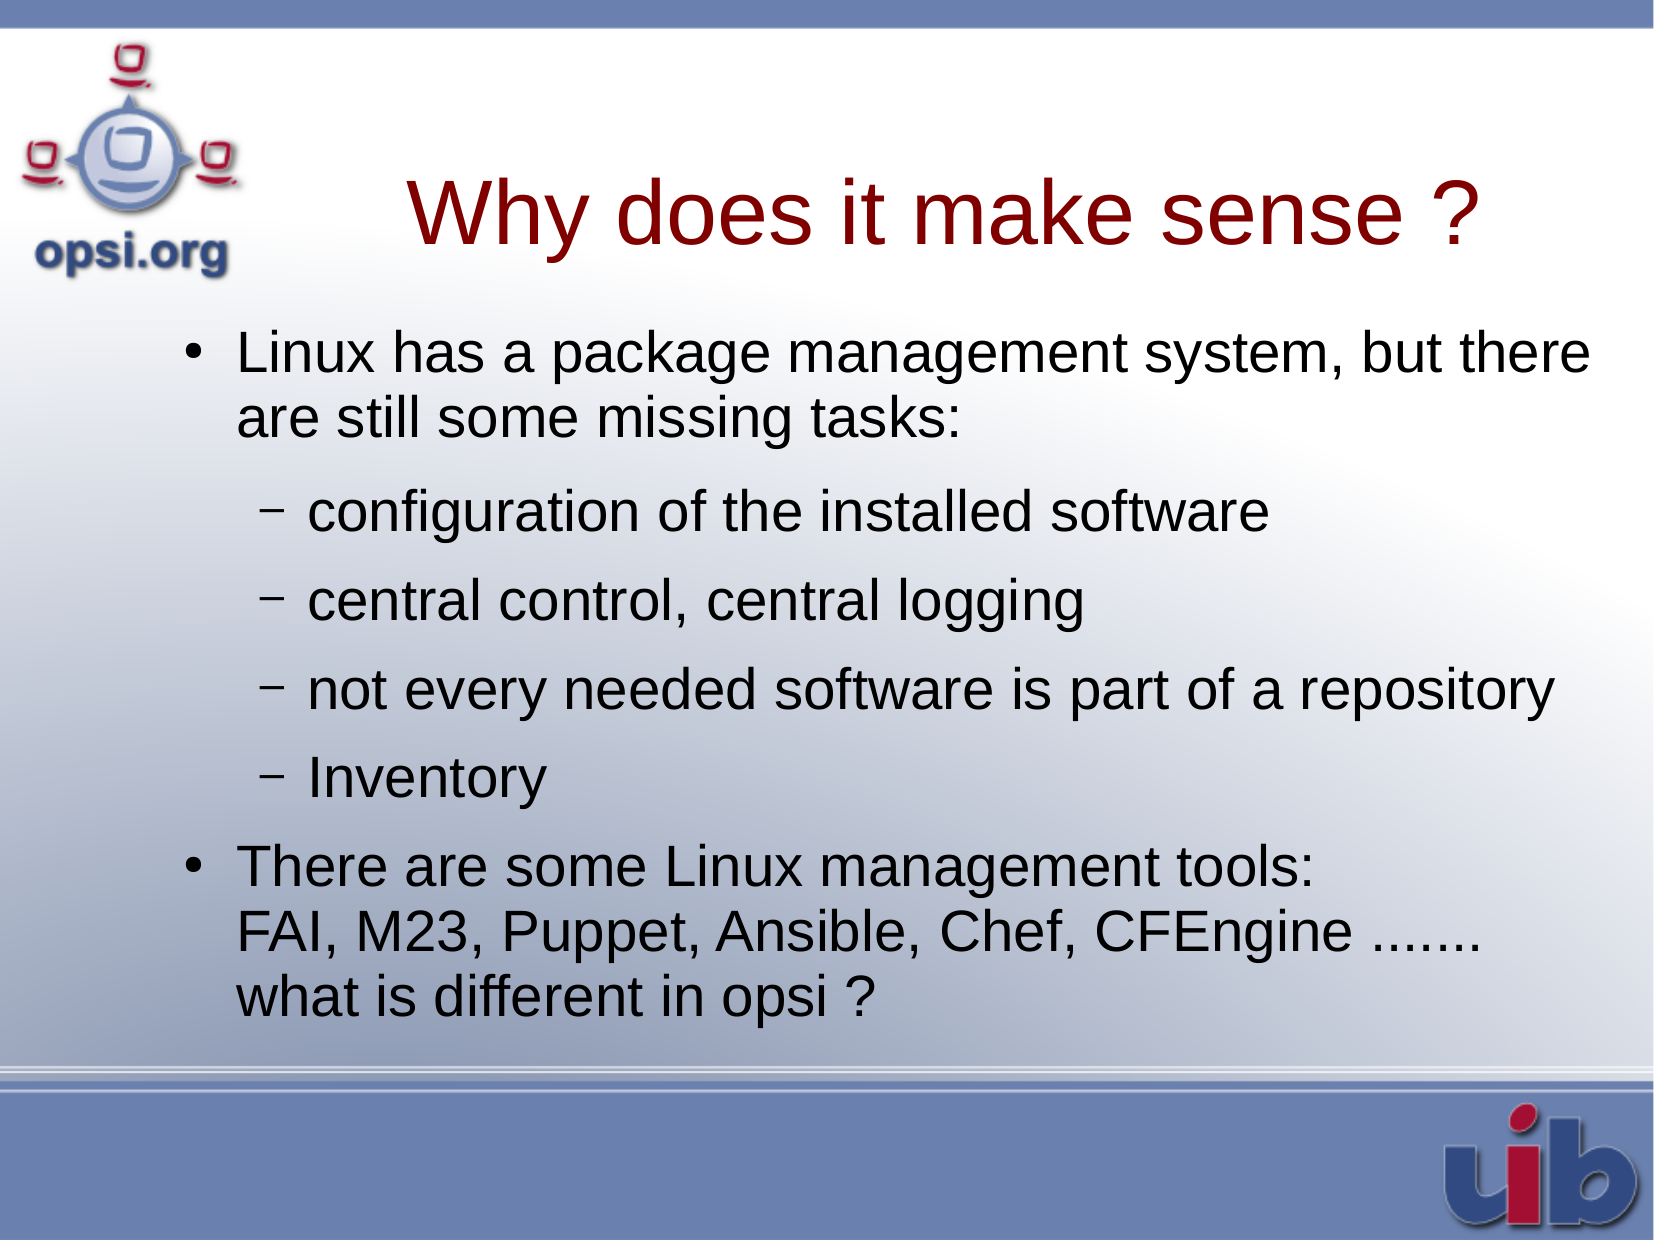

# Why does it make sense ?
Linux has a package management system, but there are still some missing tasks:
configuration of the installed software
central control, central logging
not every needed software is part of a repository
Inventory
There are some Linux management tools:
FAI, M23, Puppet, Ansible, Chef, CFEngine .......
what is different in opsi ?